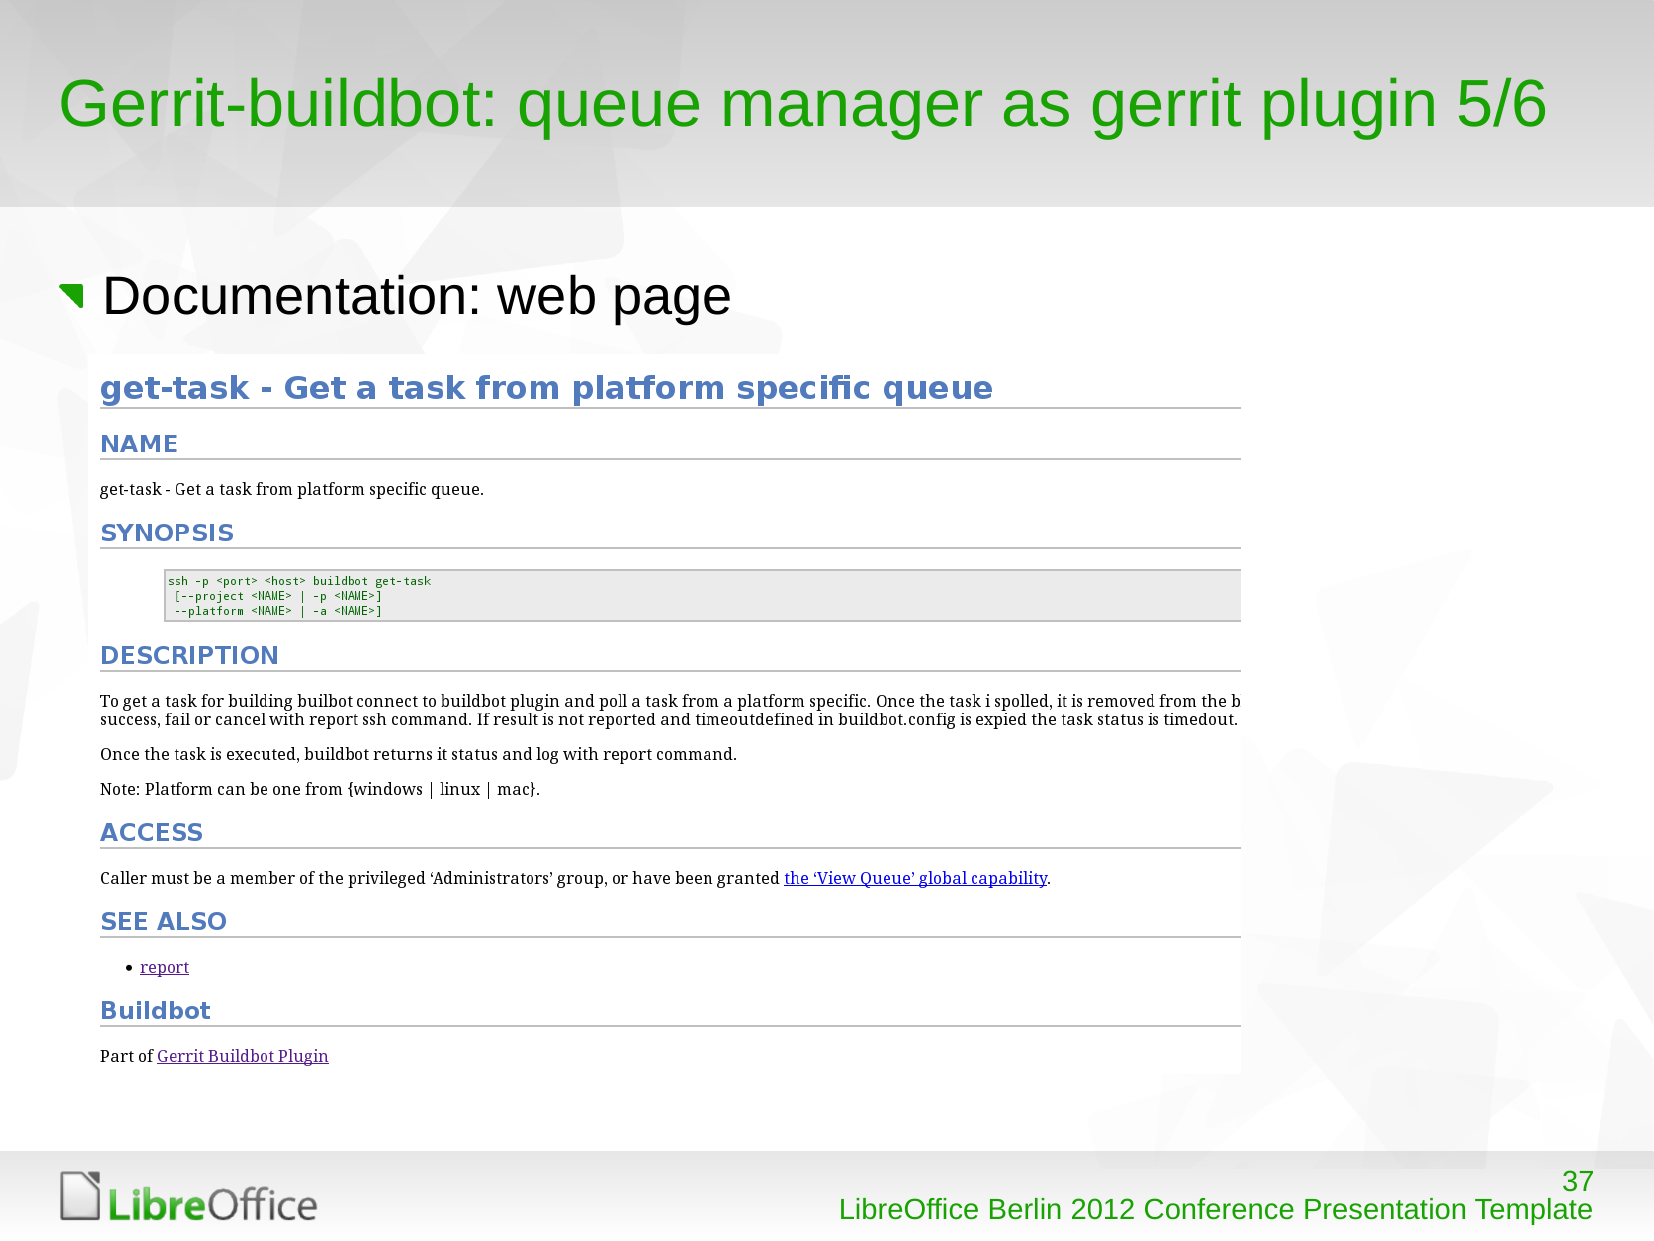

# Gerrit-buildbot: queue manager as gerrit plugin 5/6
Documentation: web page
37
LibreOffice Berlin 2012 Conference Presentation Template